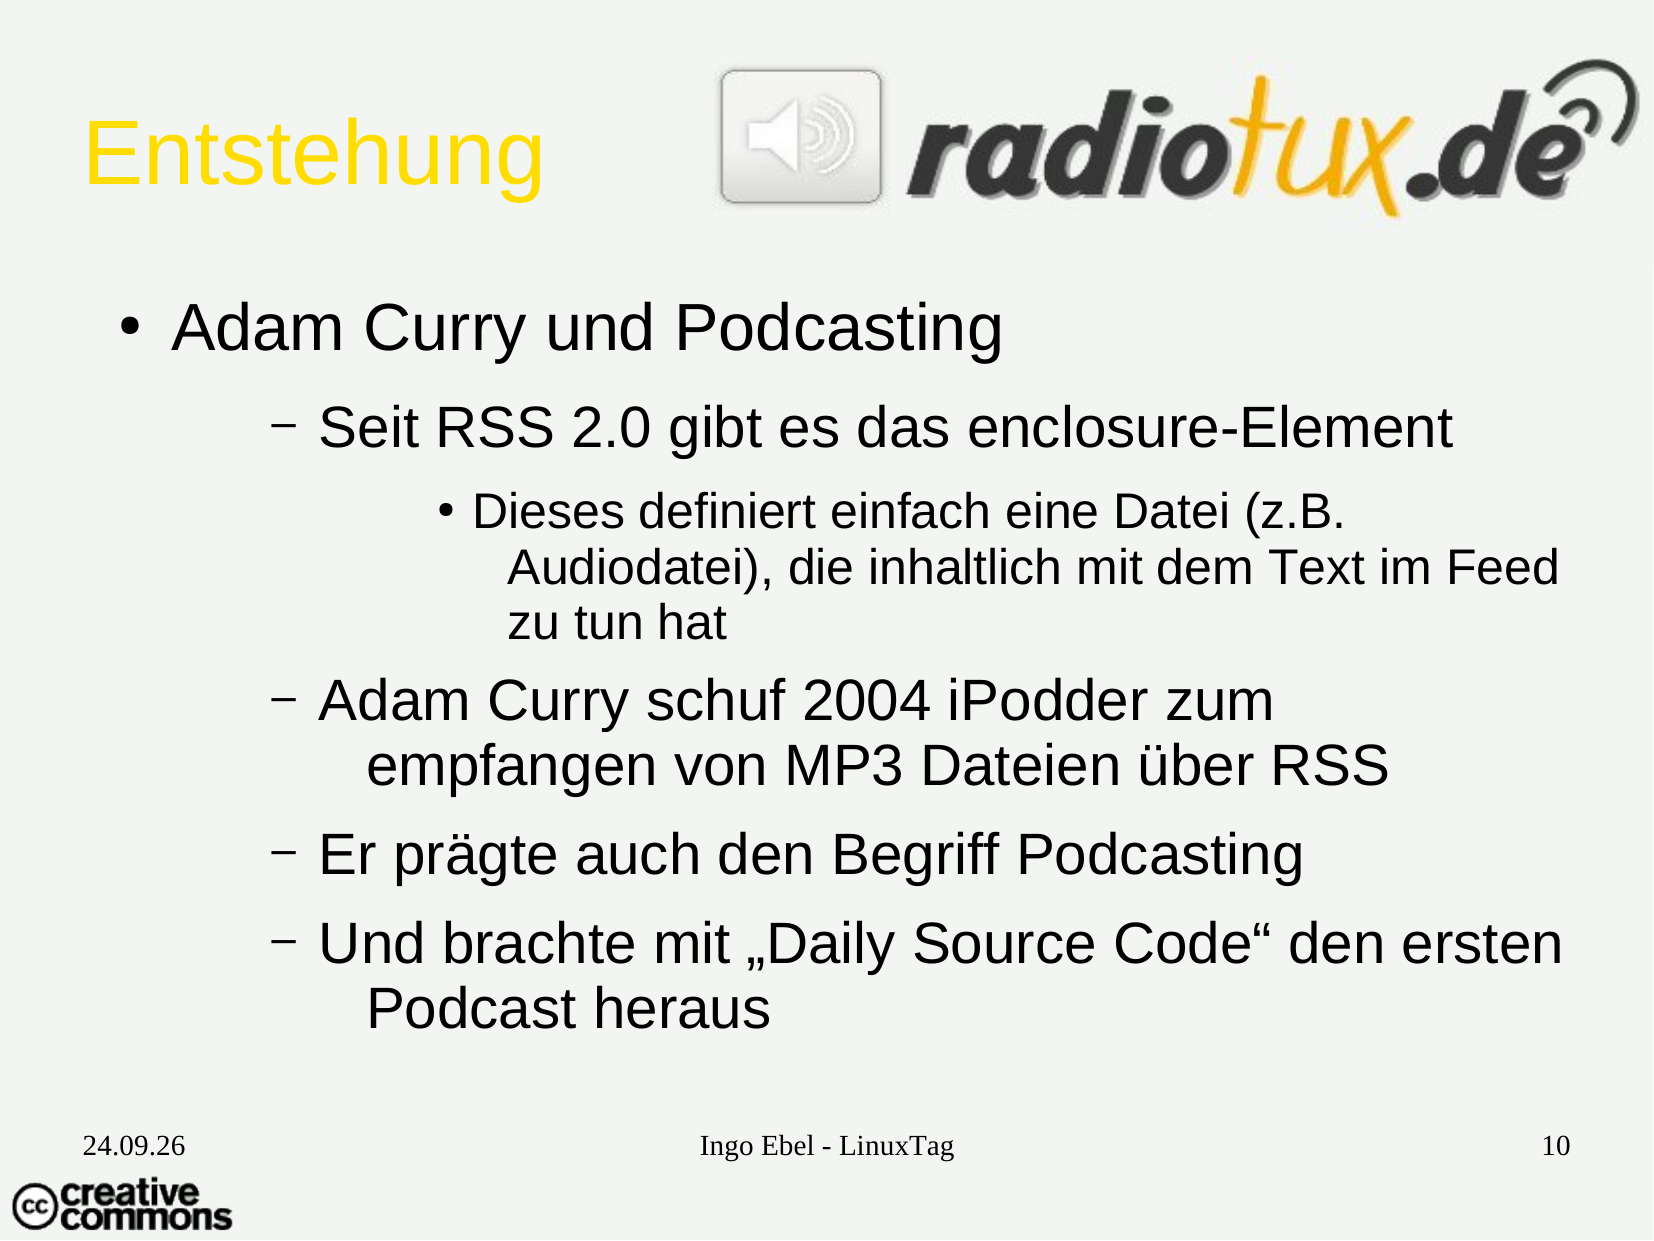

# Entstehung
Adam Curry und Podcasting
Seit RSS 2.0 gibt es das enclosure-Element
Dieses definiert einfach eine Datei (z.B. Audiodatei), die inhaltlich mit dem Text im Feed zu tun hat
Adam Curry schuf 2004 iPodder zum empfangen von MP3 Dateien über RSS
Er prägte auch den Begriff Podcasting
Und brachte mit „Daily Source Code“ den ersten Podcast heraus
Ingo Ebel - LinuxTag
10